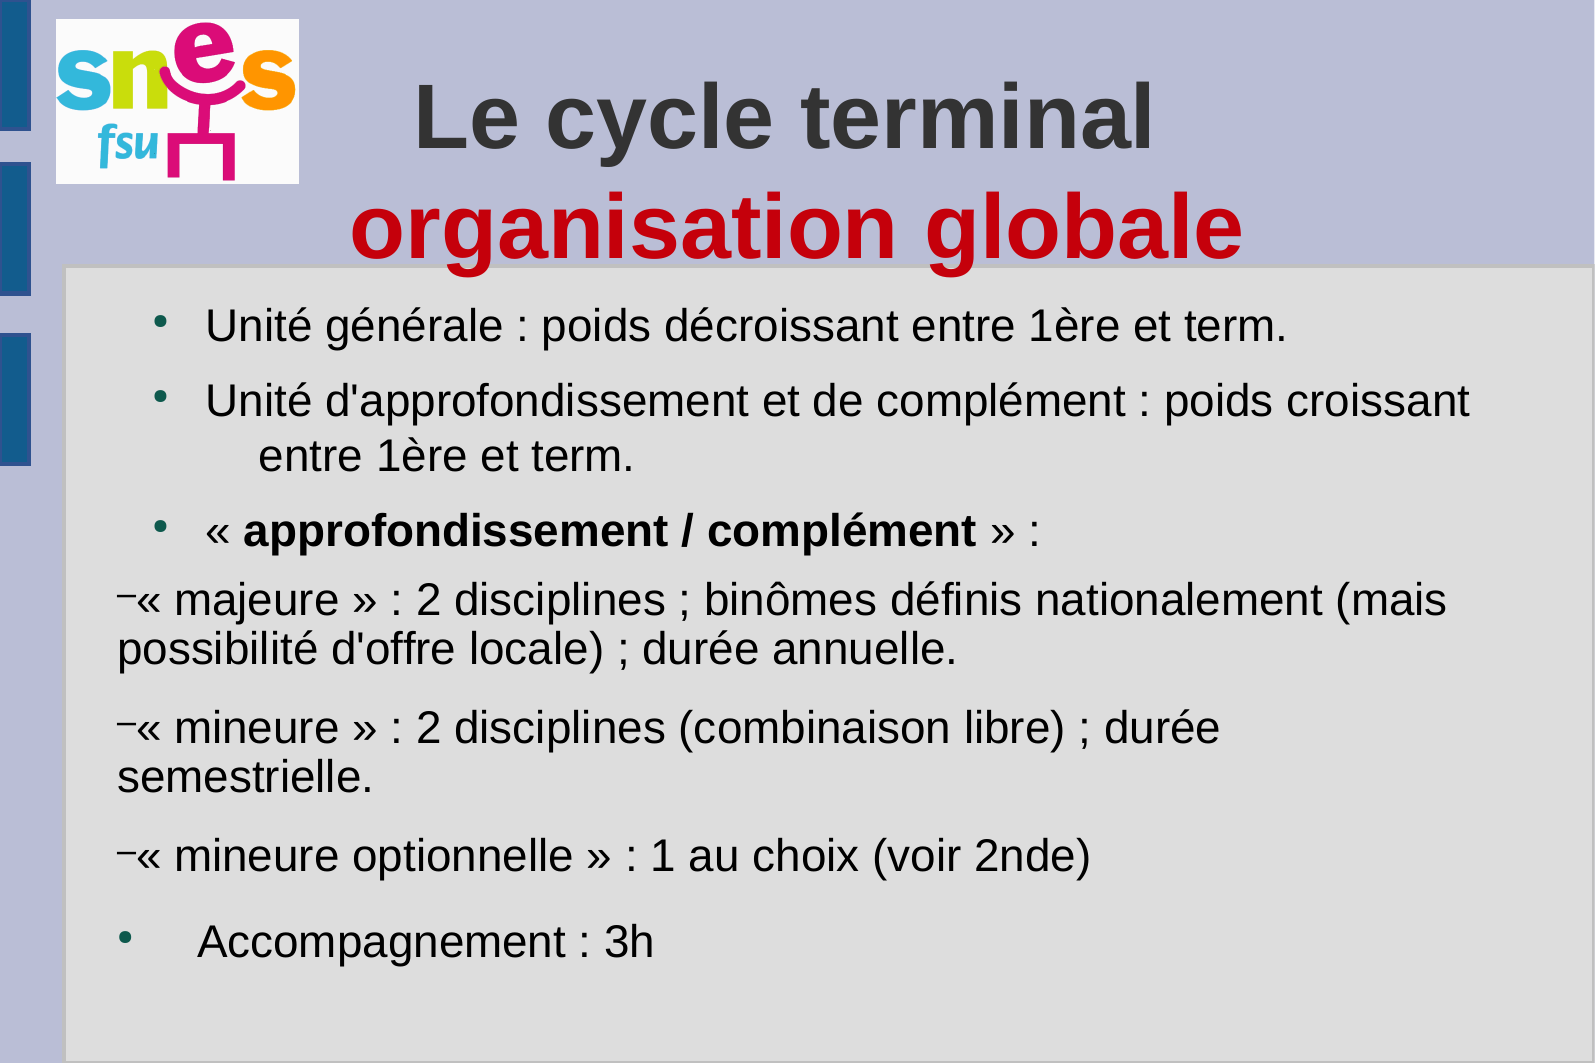

# Le cycle terminal organisation globale
Unité générale : poids décroissant entre 1ère et term.
Unité d'approfondissement et de complément : poids croissant entre 1ère et term.
« approfondissement / complément » :
« majeure » : 2 disciplines ; binômes définis nationalement (mais possibilité d'offre locale) ; durée annuelle.
« mineure » : 2 disciplines (combinaison libre) ; durée semestrielle.
« mineure optionnelle » : 1 au choix (voir 2nde)
 Accompagnement : 3h